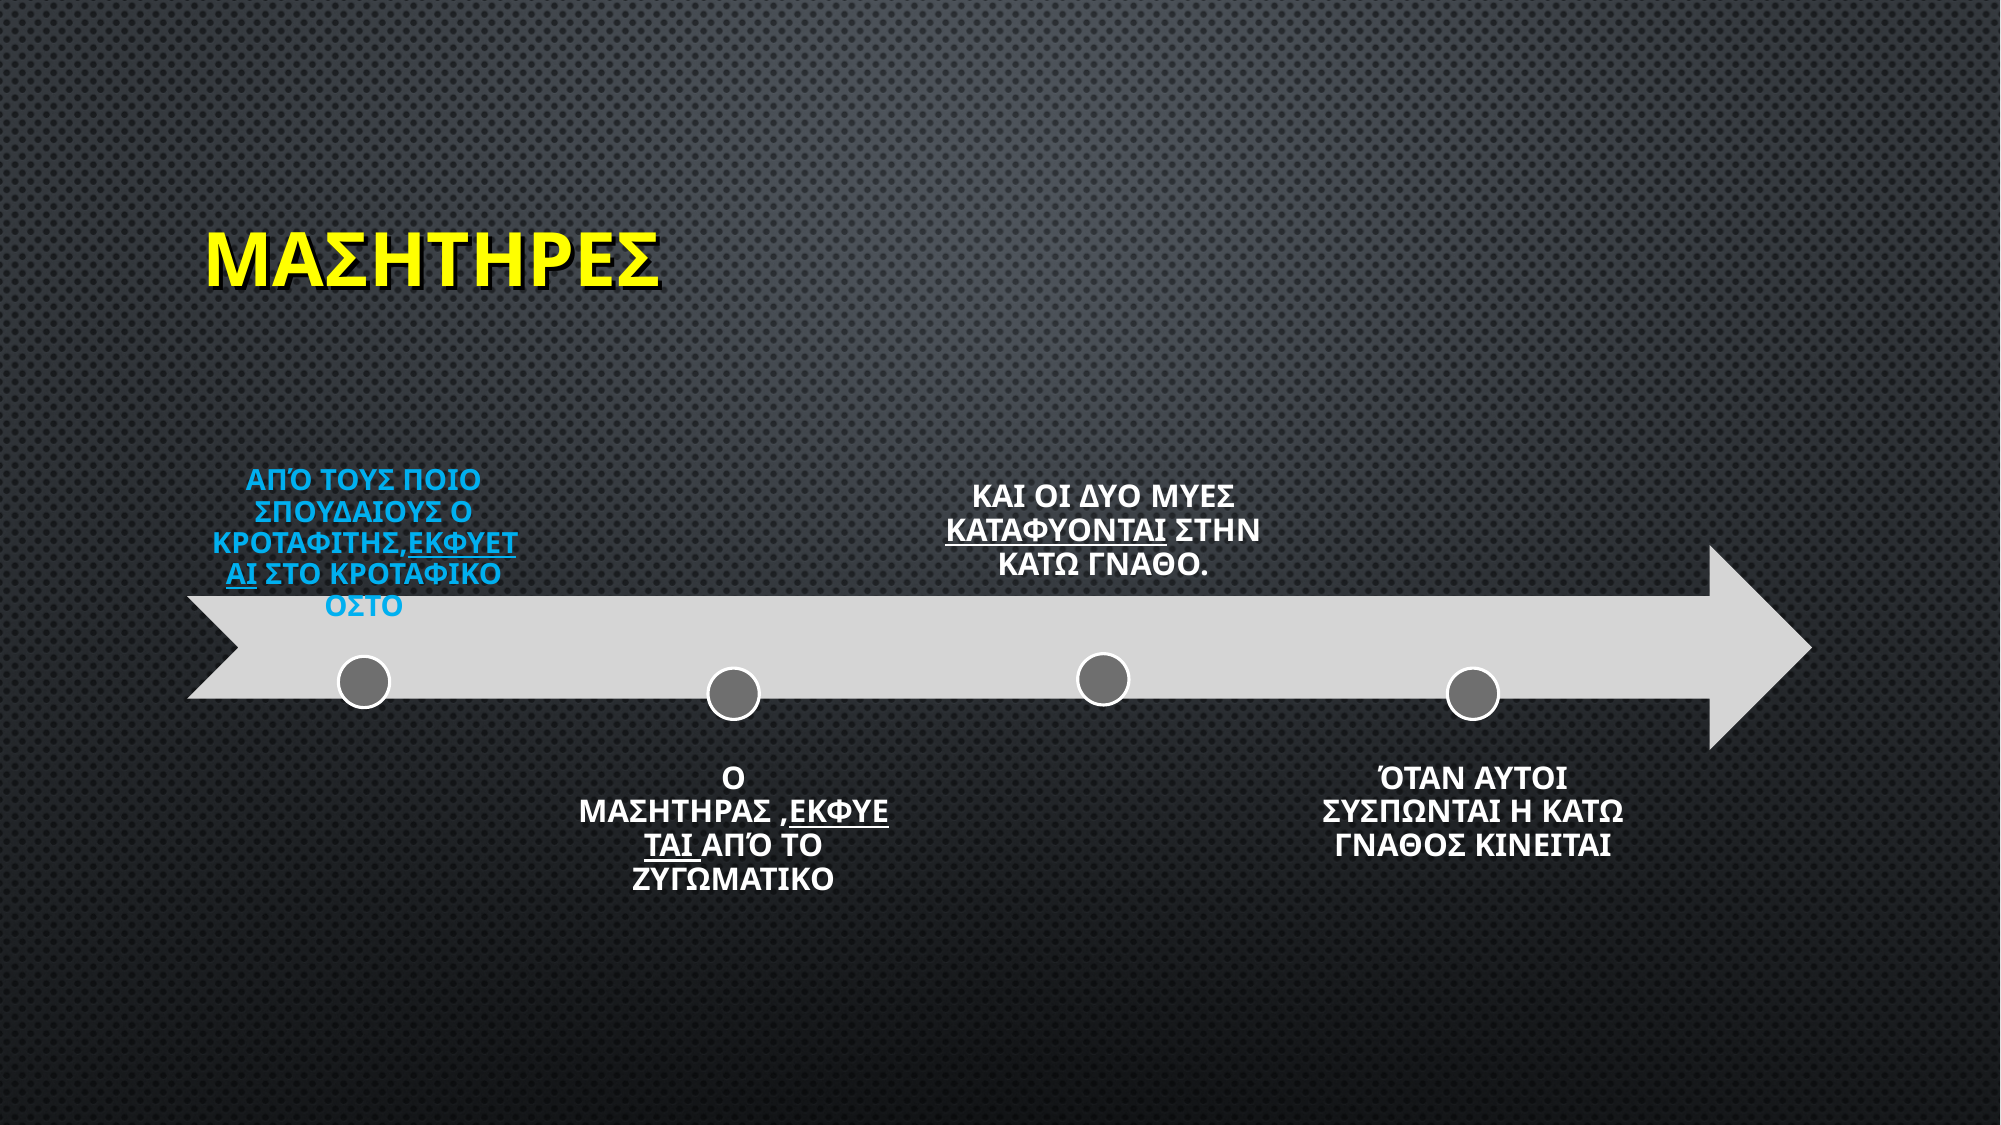

# ΜΑΣΗΤΗΡΕΣ
ΑΠΌ ΤΟΥΣ ΠΟΙΟ ΣΠΟΥΔΑΙΟΥΣ Ο ΚΡΟΤΑΦΙΤΗΣ,ΕΚΦΥΕΤΑΙ ΣΤΟ ΚΡΟΤΑΦΙΚΟ ΟΣΤΟ
ΚΑΙ ΟΙ ΔΥΟ ΜΥΕΣ ΚΑΤΑΦΥΟΝΤΑΙ ΣΤΗΝ ΚΑΤΩ ΓΝΑΘΟ.
Ο ΜΑΣΗΤΗΡΑΣ ,ΕΚΦΥΕΤΑΙ ΑΠΌ ΤΟ ΖΥΓΩΜΑΤΙΚΟ
ΌΤΑΝ ΑΥΤΟΙ ΣΥΣΠΩΝΤΑΙ Η ΚΑΤΩ ΓΝΑΘΟΣ ΚΙΝΕΙΤΑΙ